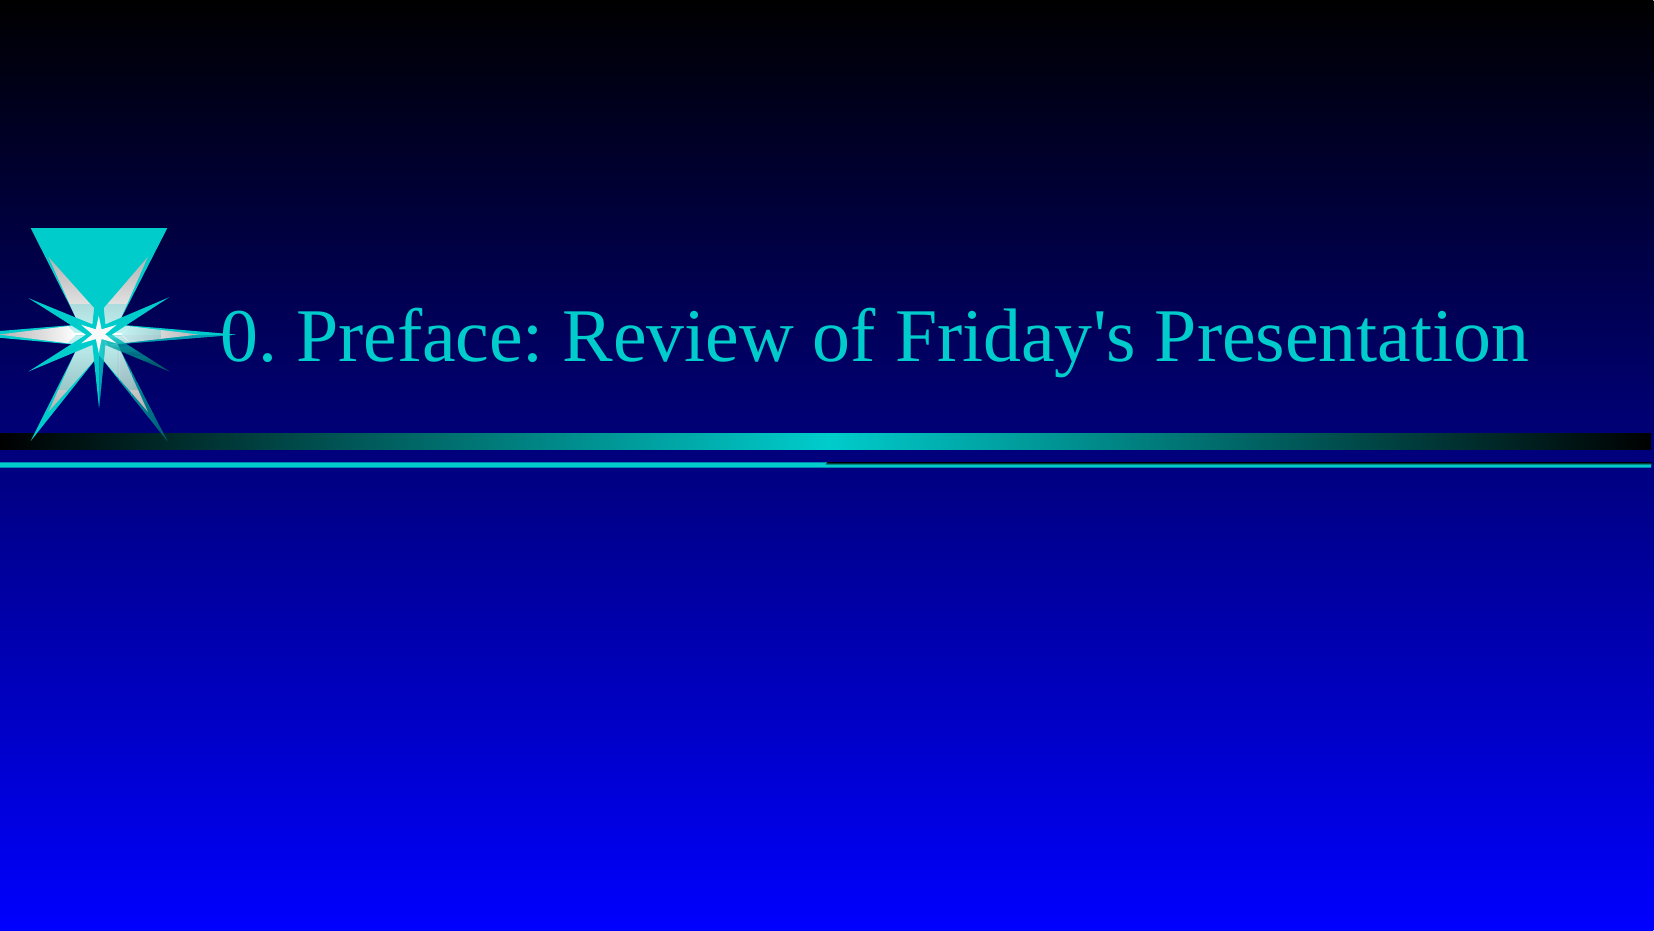

# 0. Preface: Review of Friday's Presentation